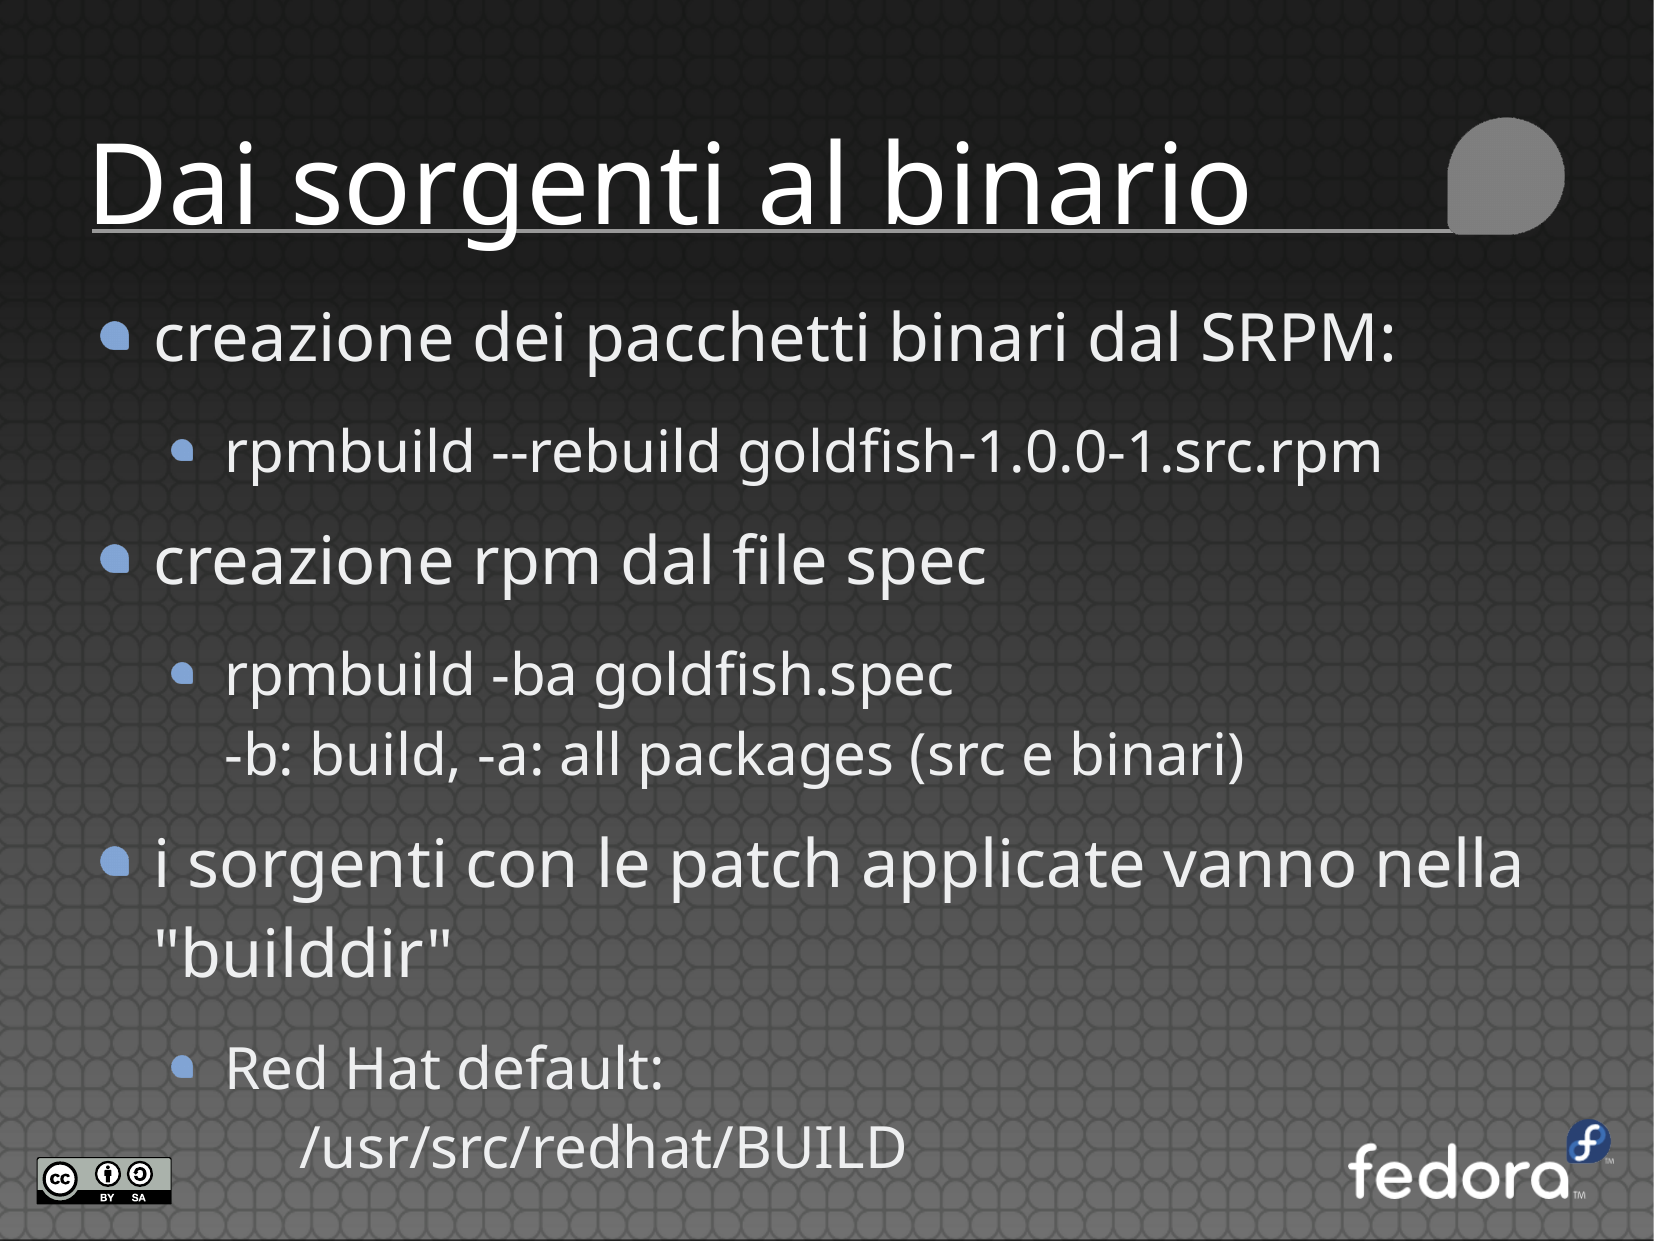

# Dai sorgenti al binario
creazione dei pacchetti binari dal SRPM:
rpmbuild --rebuild goldfish-1.0.0-1.src.rpm
creazione rpm dal file spec
rpmbuild -ba goldfish.spec
-b: build, -a: all packages (src e binari)
i sorgenti con le patch applicate vanno nella "builddir"
Red Hat default:
	/usr/src/redhat/BUILD